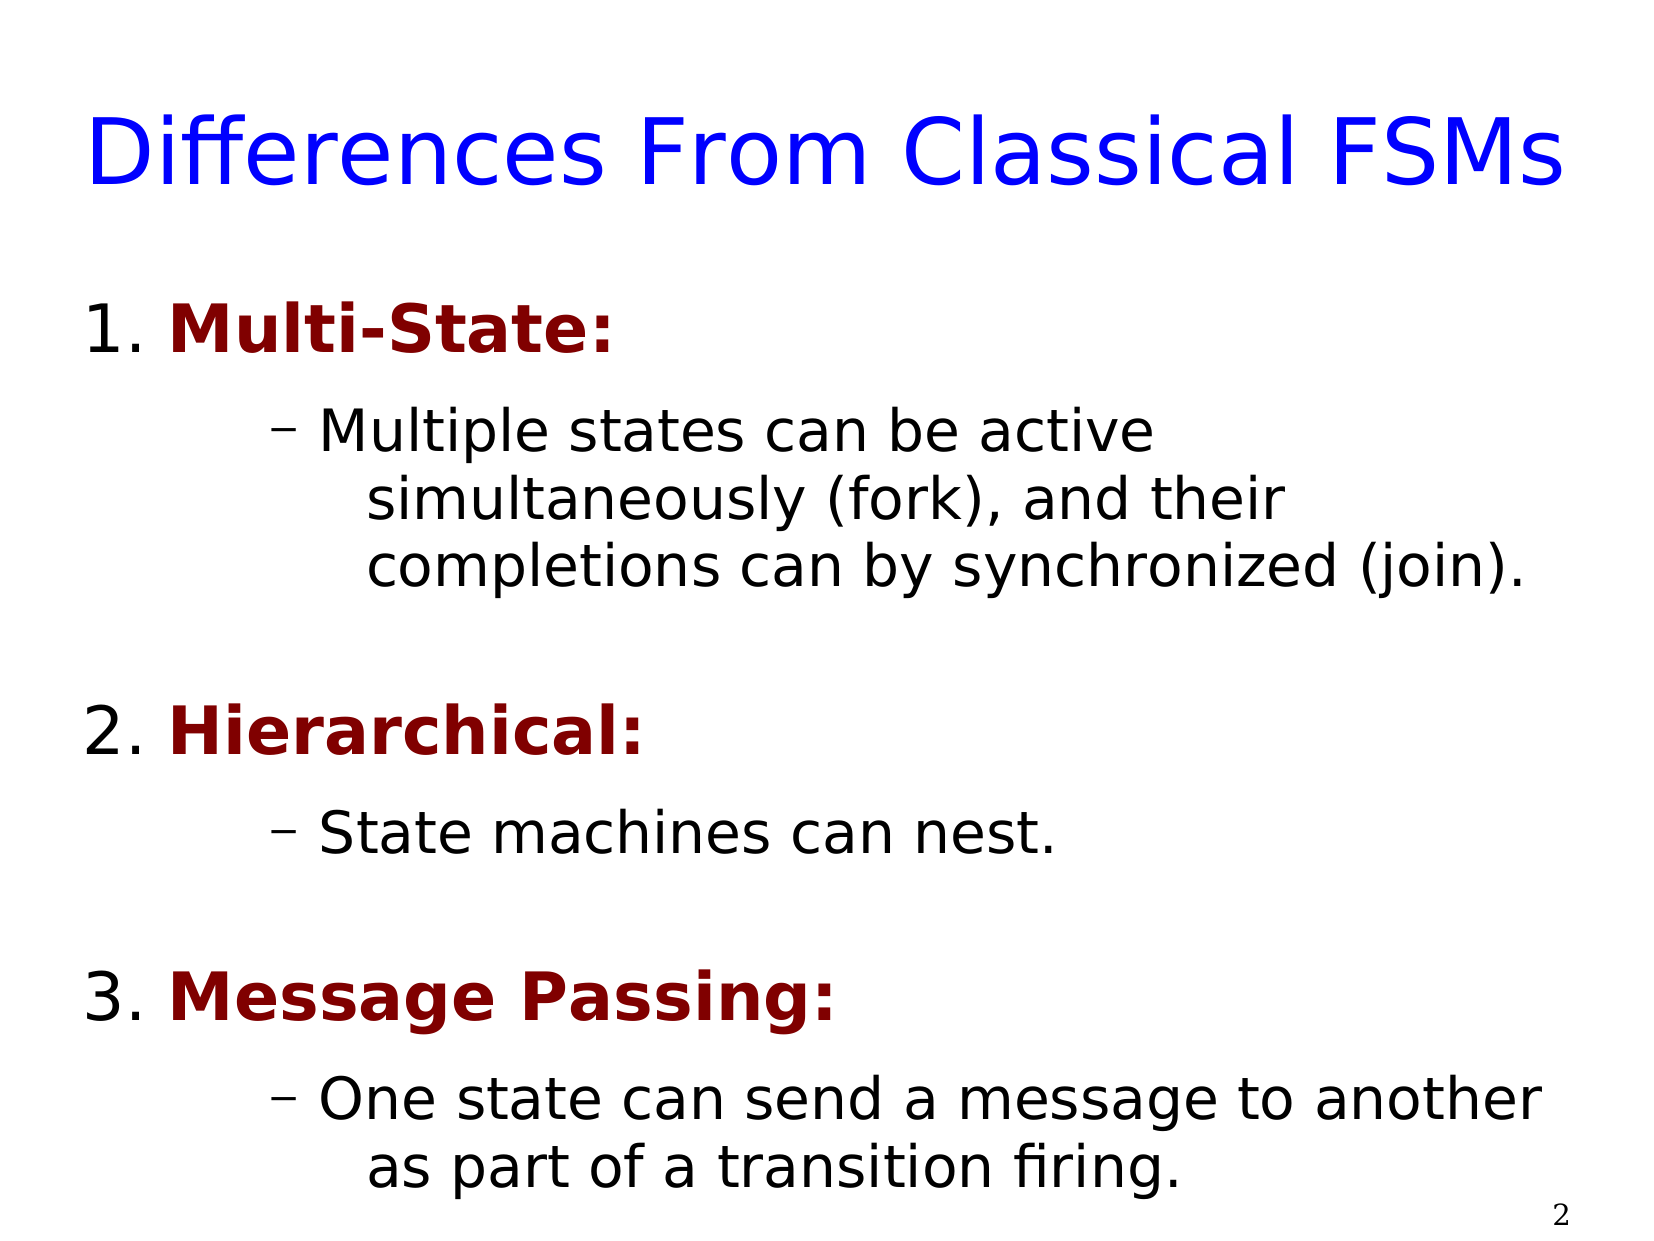

# Differences From Classical FSMs
1. Multi-State:
Multiple states can be active simultaneously (fork), and their completions can by synchronized (join).
2. Hierarchical:
State machines can nest.
3. Message Passing:
One state can send a message to another as part of a transition firing.
2